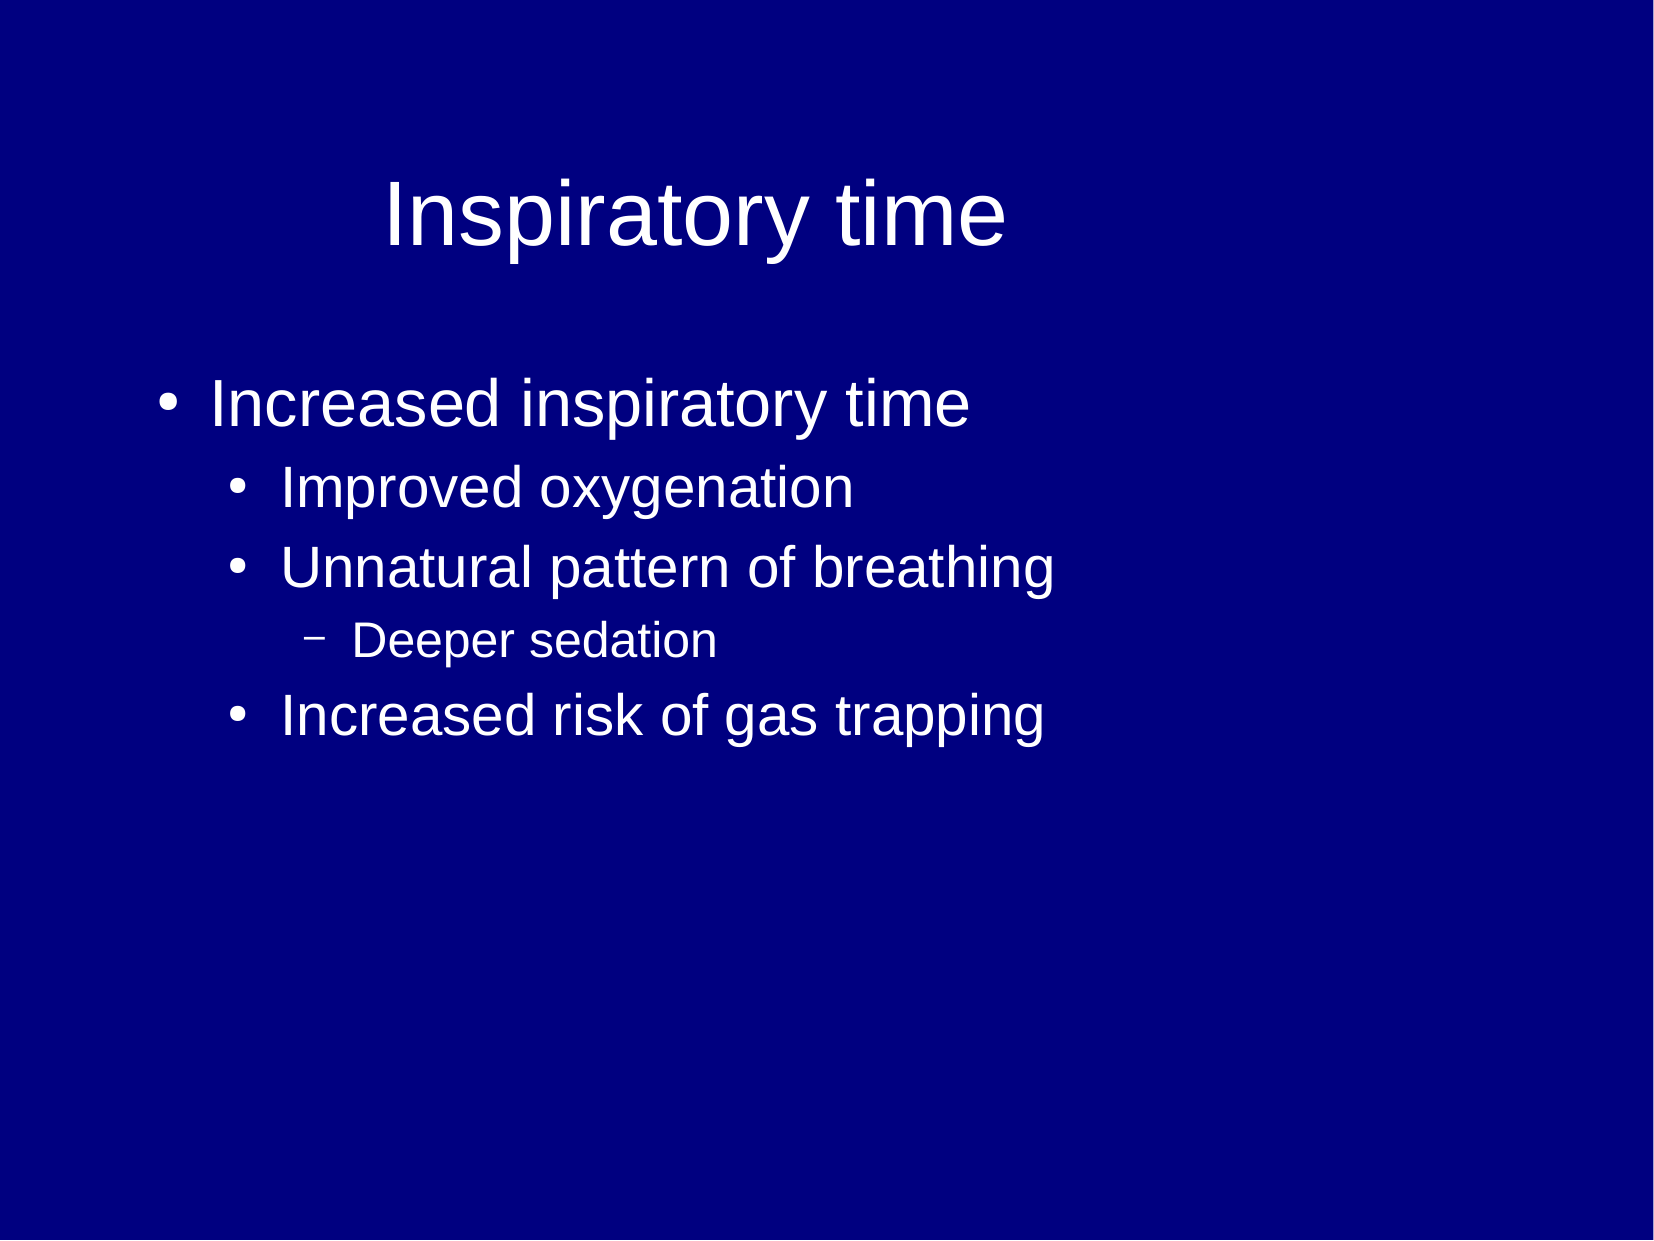

# Inspiratory time
Increased inspiratory time
Improved oxygenation
Unnatural pattern of breathing
Deeper sedation
Increased risk of gas trapping